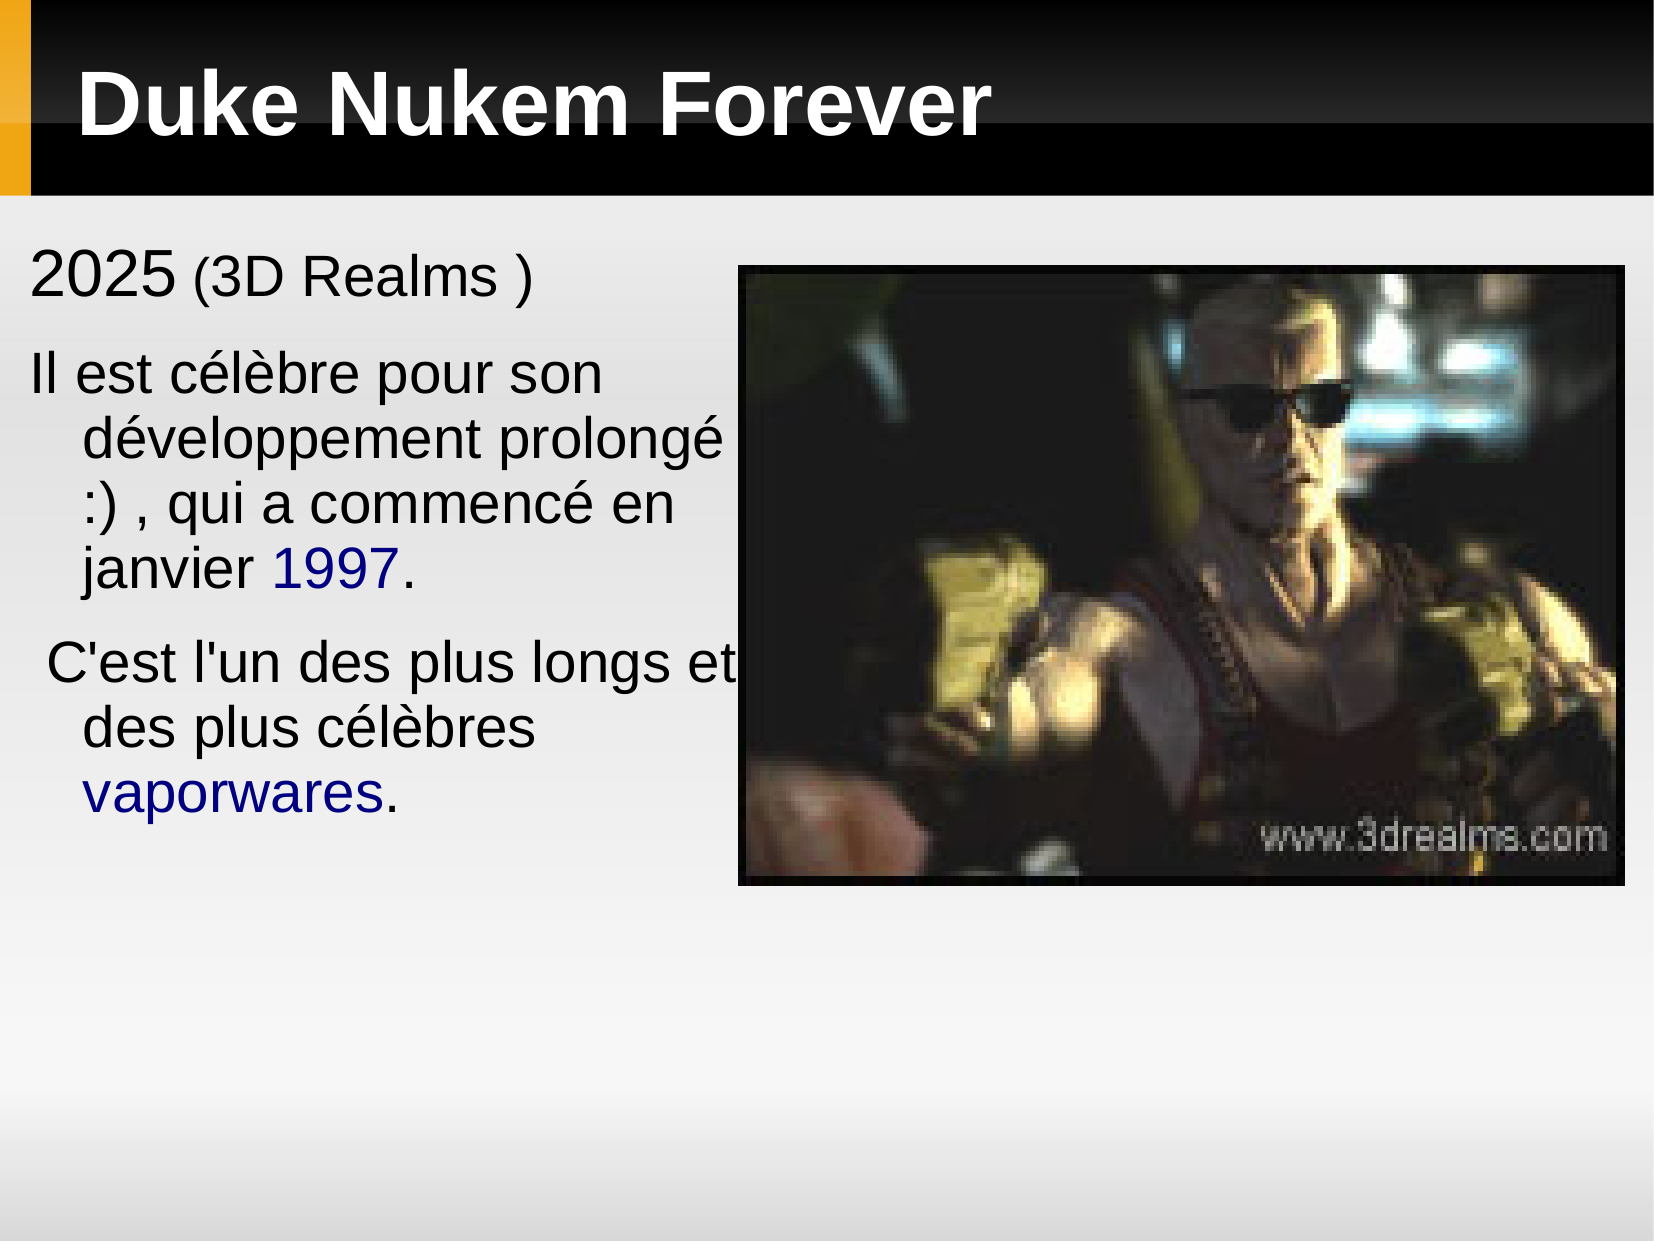

# Duke Nukem Forever
2025 (3D Realms )
Il est célèbre pour son développement prolongé :) , qui a commencé en janvier 1997.
 C'est l'un des plus longs et des plus célèbres vaporwares.